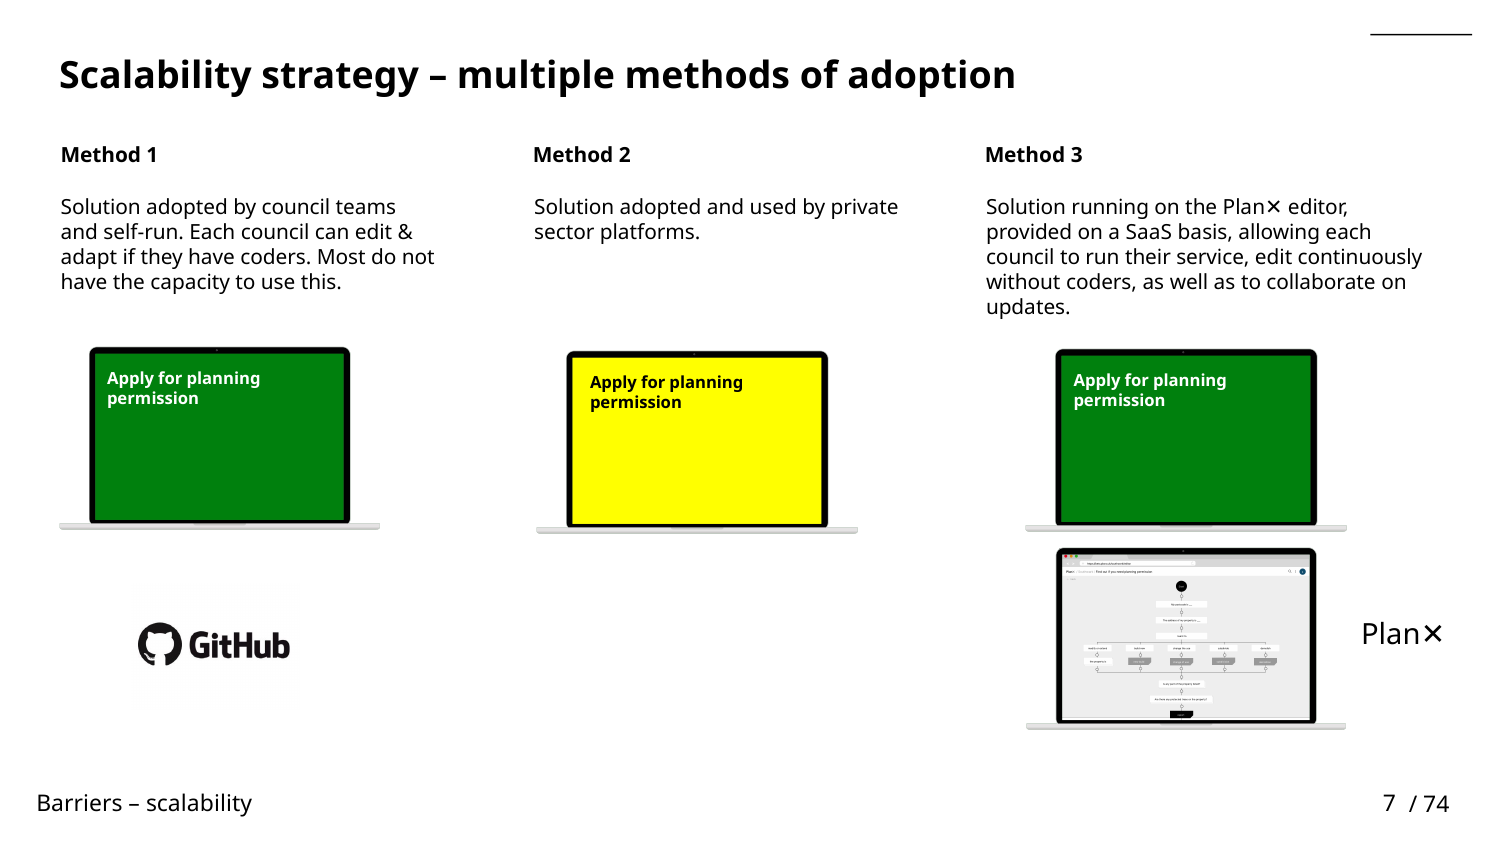

Scalability strategy – multiple methods of adoption
Method 3
Method 1
Method 2
Solution adopted by council teams and self-run. Each council can edit & adapt if they have coders. Most do not have the capacity to use this.
Solution running on the Plan✕ editor, provided on a SaaS basis, allowing each council to run their service, edit continuously without coders, as well as to collaborate on updates.
Solution adopted and used by private sector platforms.
Apply for planning permission
Apply for planning permission
Apply for planning permission
Plan✕
# Barriers – scalability